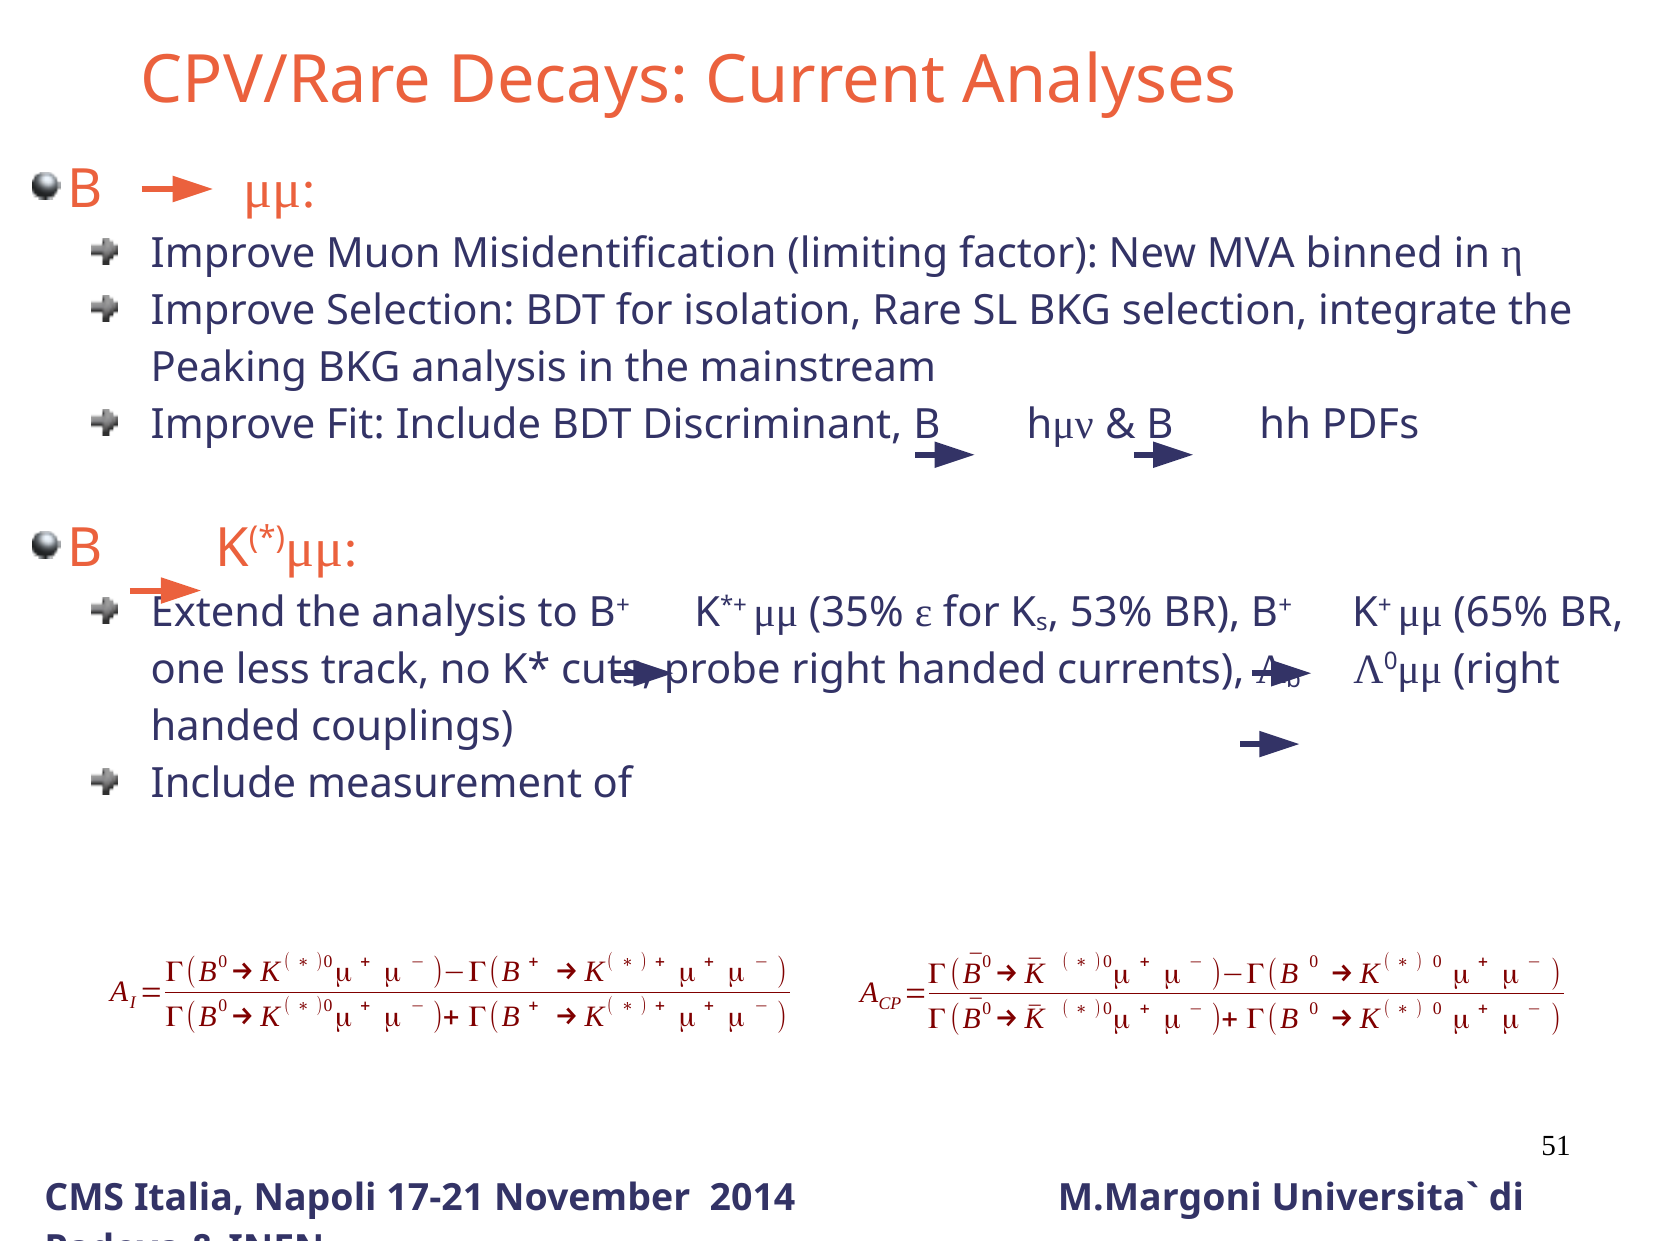

CPV/Rare Decays: Current Analyses
B μμ:
Improve Muon Misidentification (limiting factor): New MVA binned in η
Improve Selection: BDT for isolation, Rare SL BKG selection, integrate the Peaking BKG analysis in the mainstream
Improve Fit: Include BDT Discriminant, B hμν & B hh PDFs
B 		K(*)μμ:
Extend the analysis to B+ K*+ μμ (35% ε for Ks, 53% BR), B+ K+ μμ (65% BR, one less track, no K* cuts, probe right handed currents), Λb Λ0μμ (right handed couplings)
Include measurement of
51
CMS Italia, Napoli 17-21 November 2014 M.Margoni Universita` di Padova & INFN